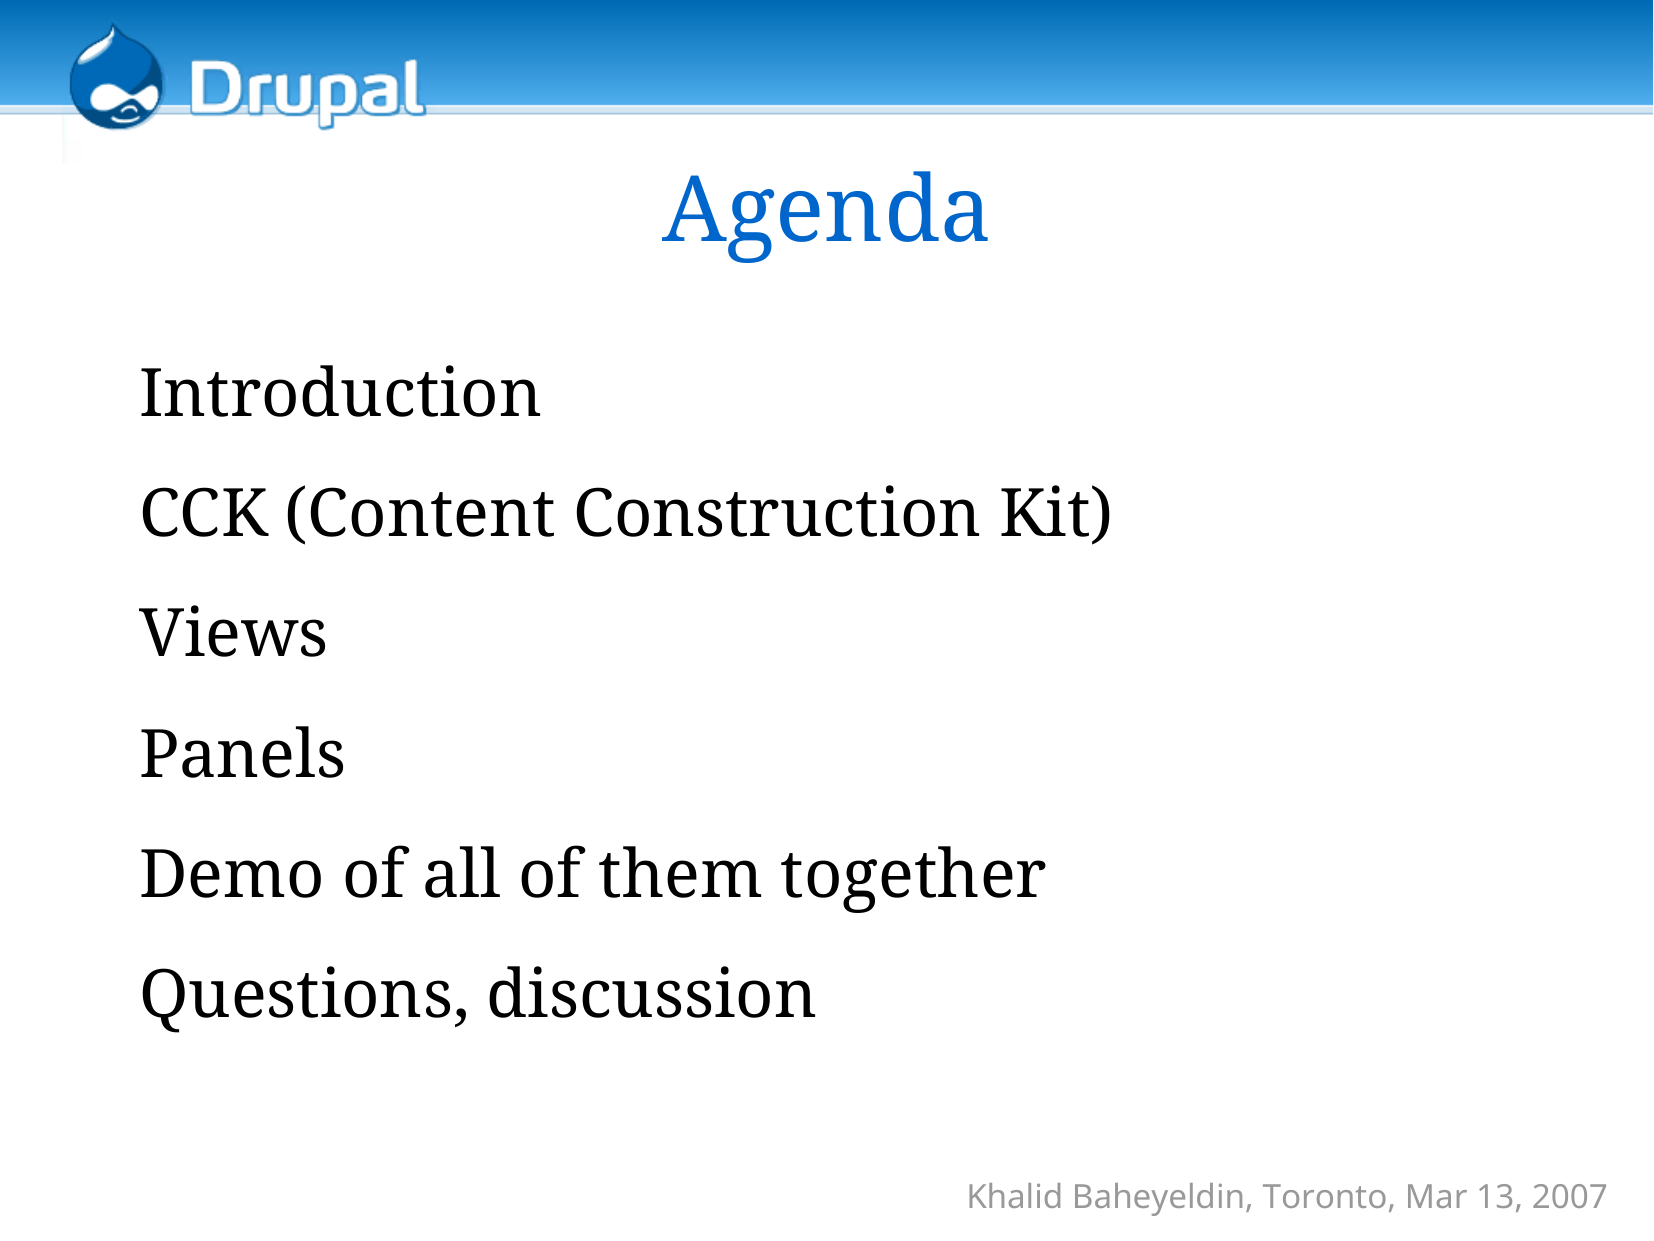

# Agenda
Introduction
CCK (Content Construction Kit)
Views
Panels
Demo of all of them together
Questions, discussion